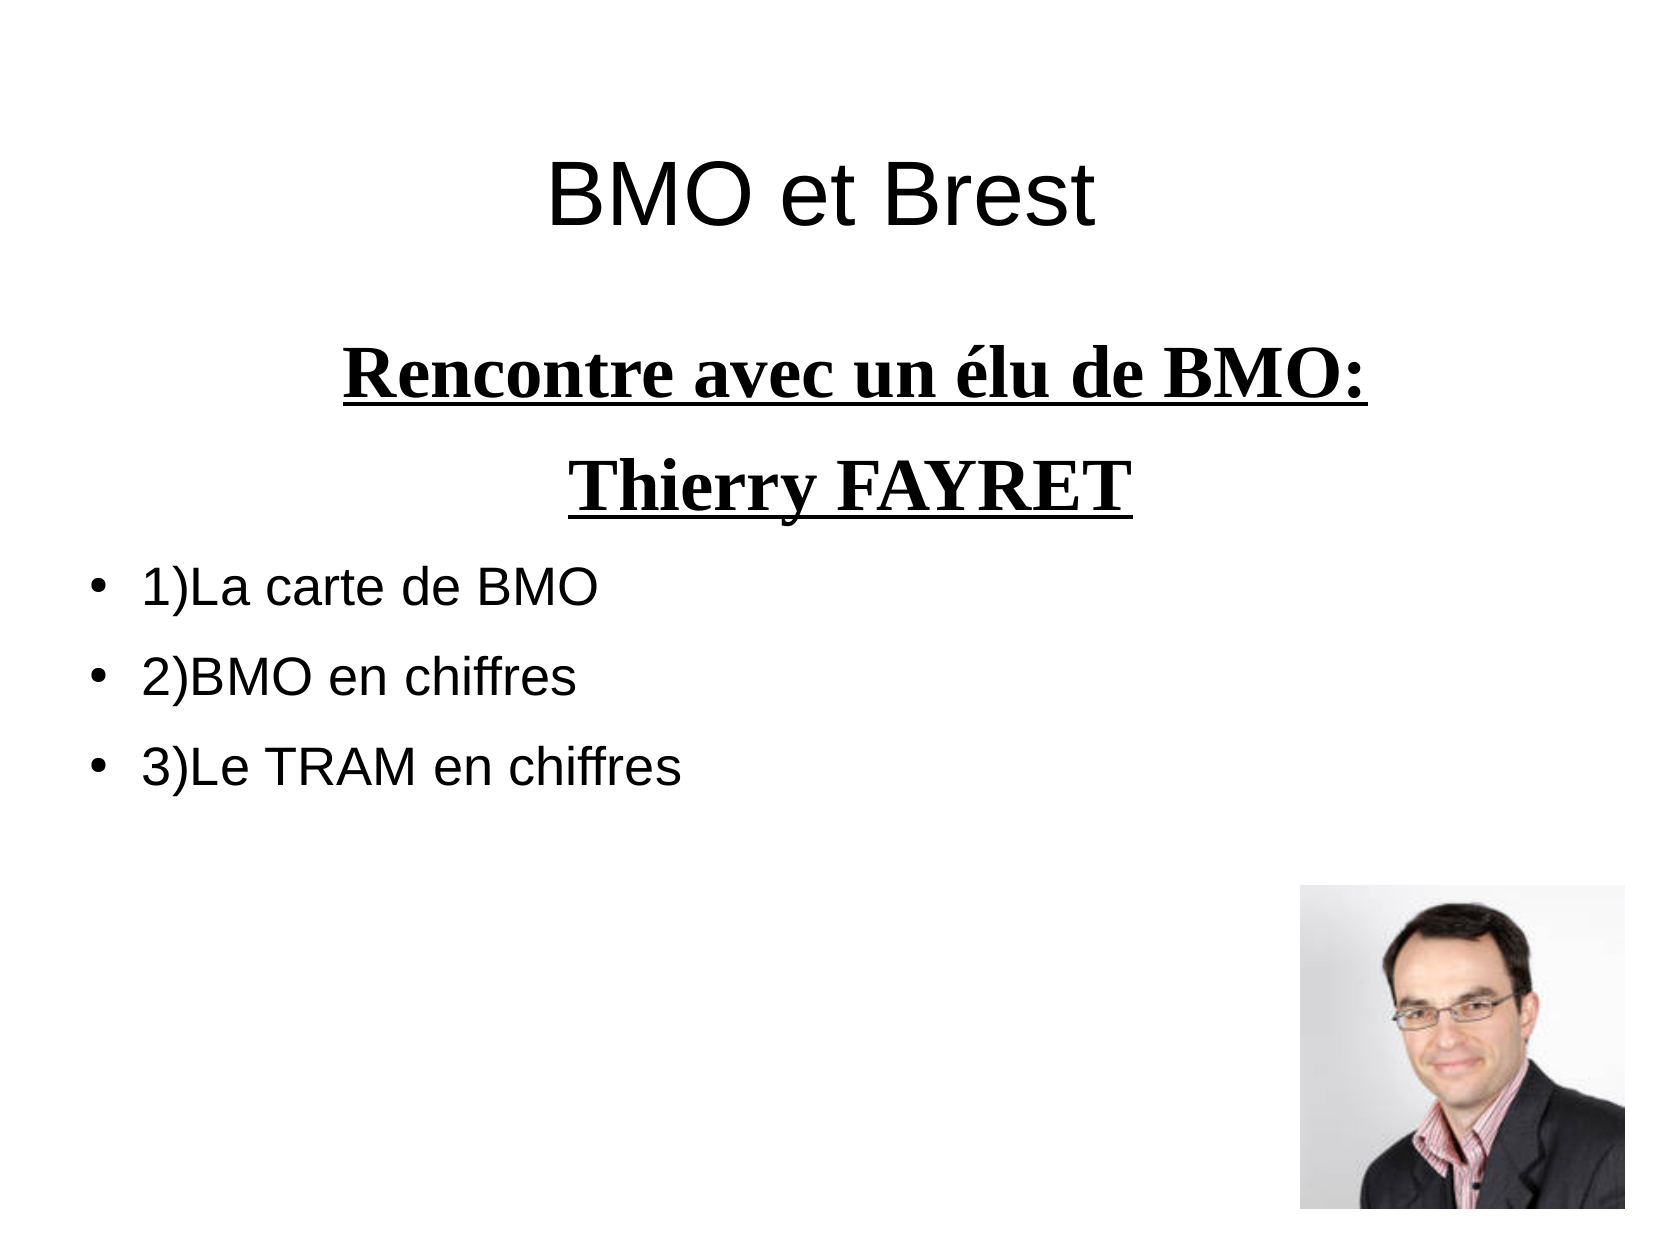

# BMO et Brest
 Rencontre avec un élu de BMO:
Thierry FAYRET
1)La carte de BMO
2)BMO en chiffres
3)Le TRAM en chiffres